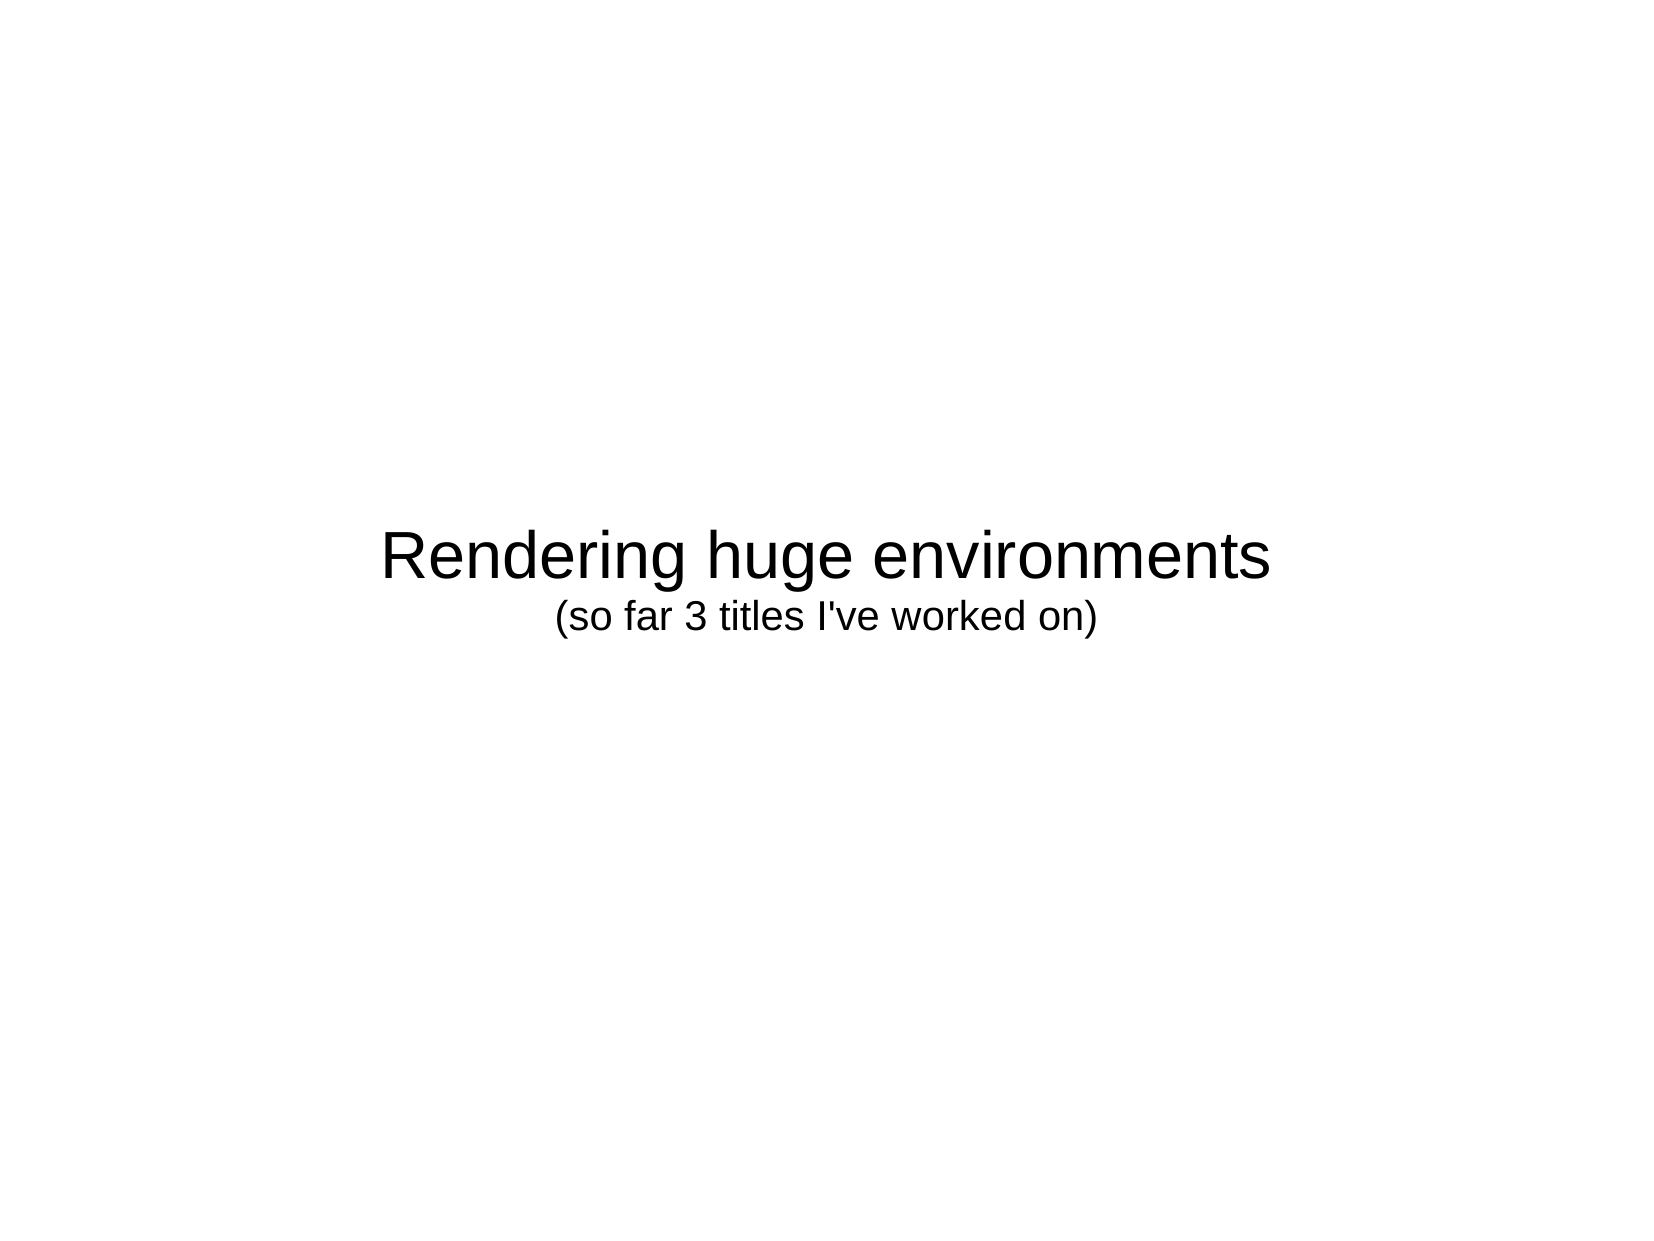

# Rendering huge environments
(so far 3 titles I've worked on)